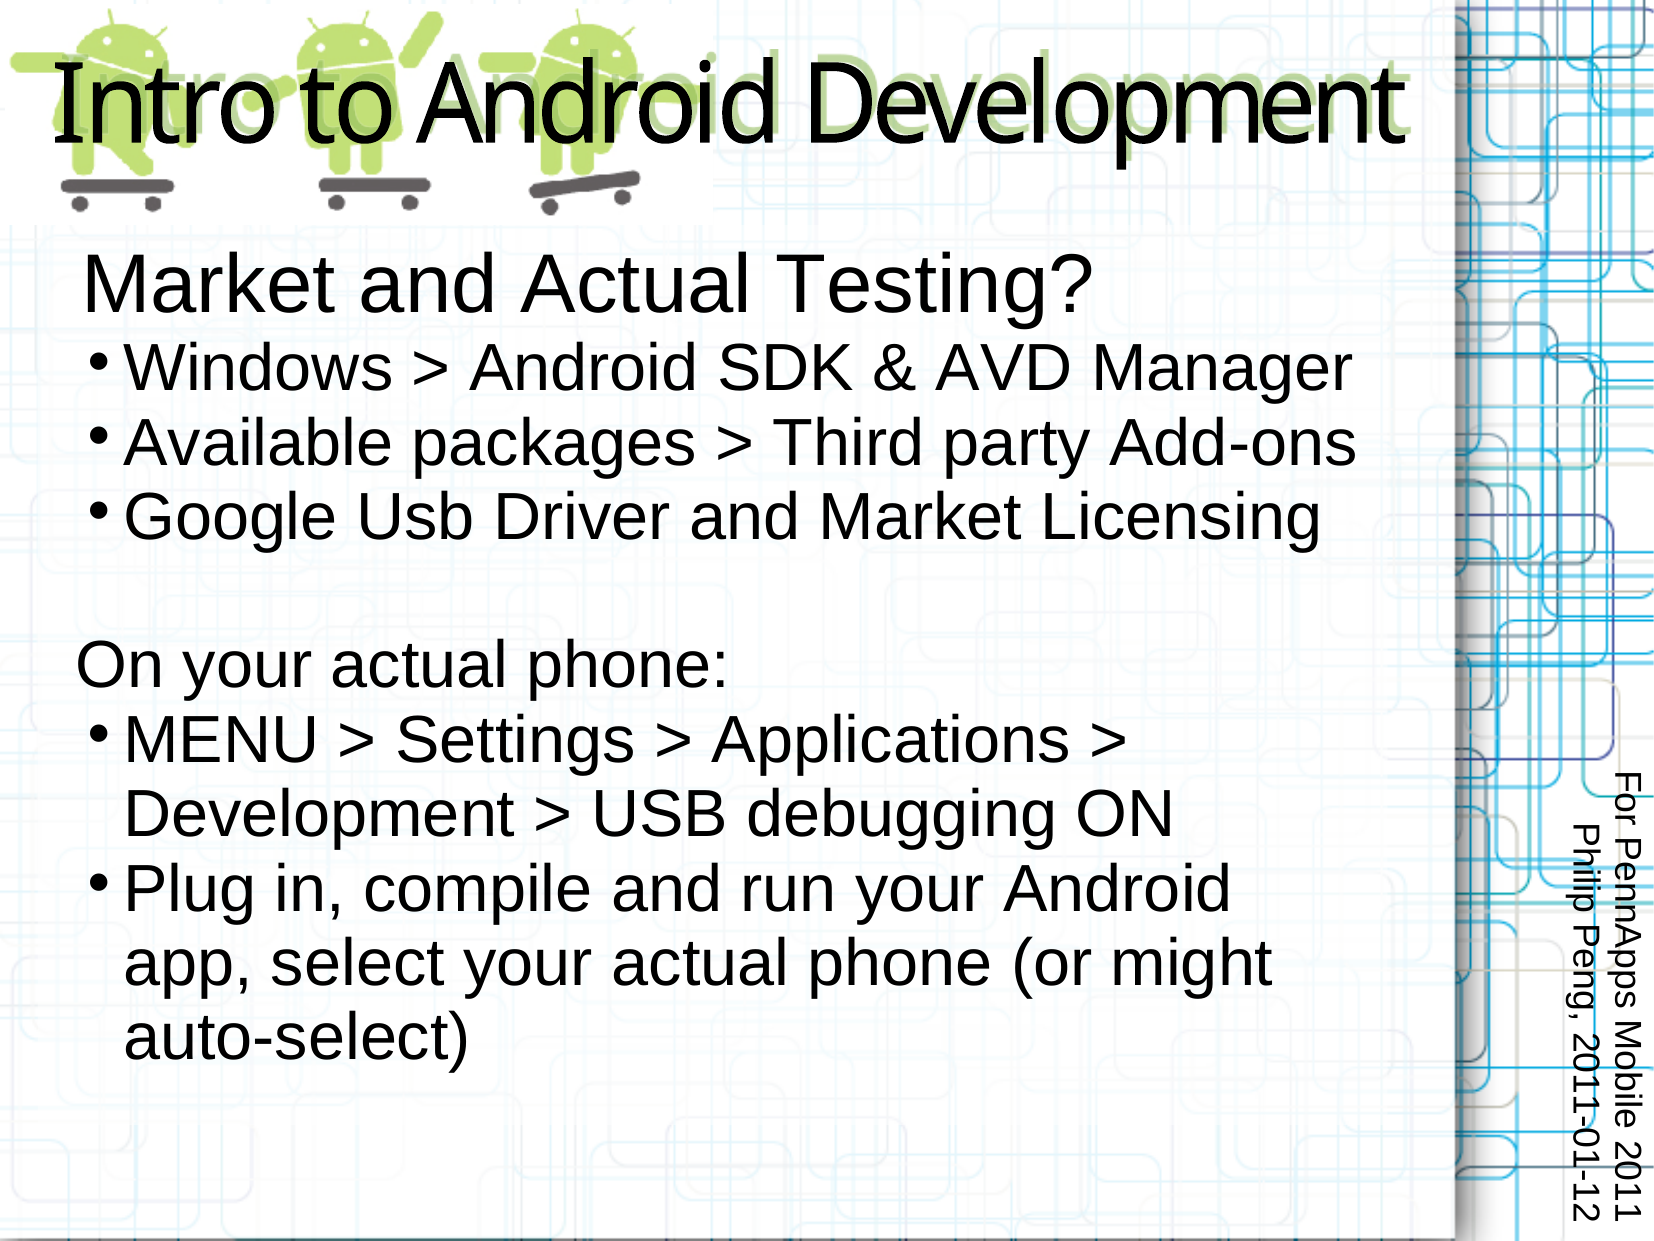

Intro to Android Development
Market and Actual Testing?
Windows > Android SDK & AVD Manager
Available packages > Third party Add-ons
Google Usb Driver and Market Licensing
On your actual phone:
MENU > Settings > Applications > Development > USB debugging ON
Plug in, compile and run your Android app, select your actual phone (or might auto-select)
For PennApps Mobile 2011
Philip Peng, 2011-01-12